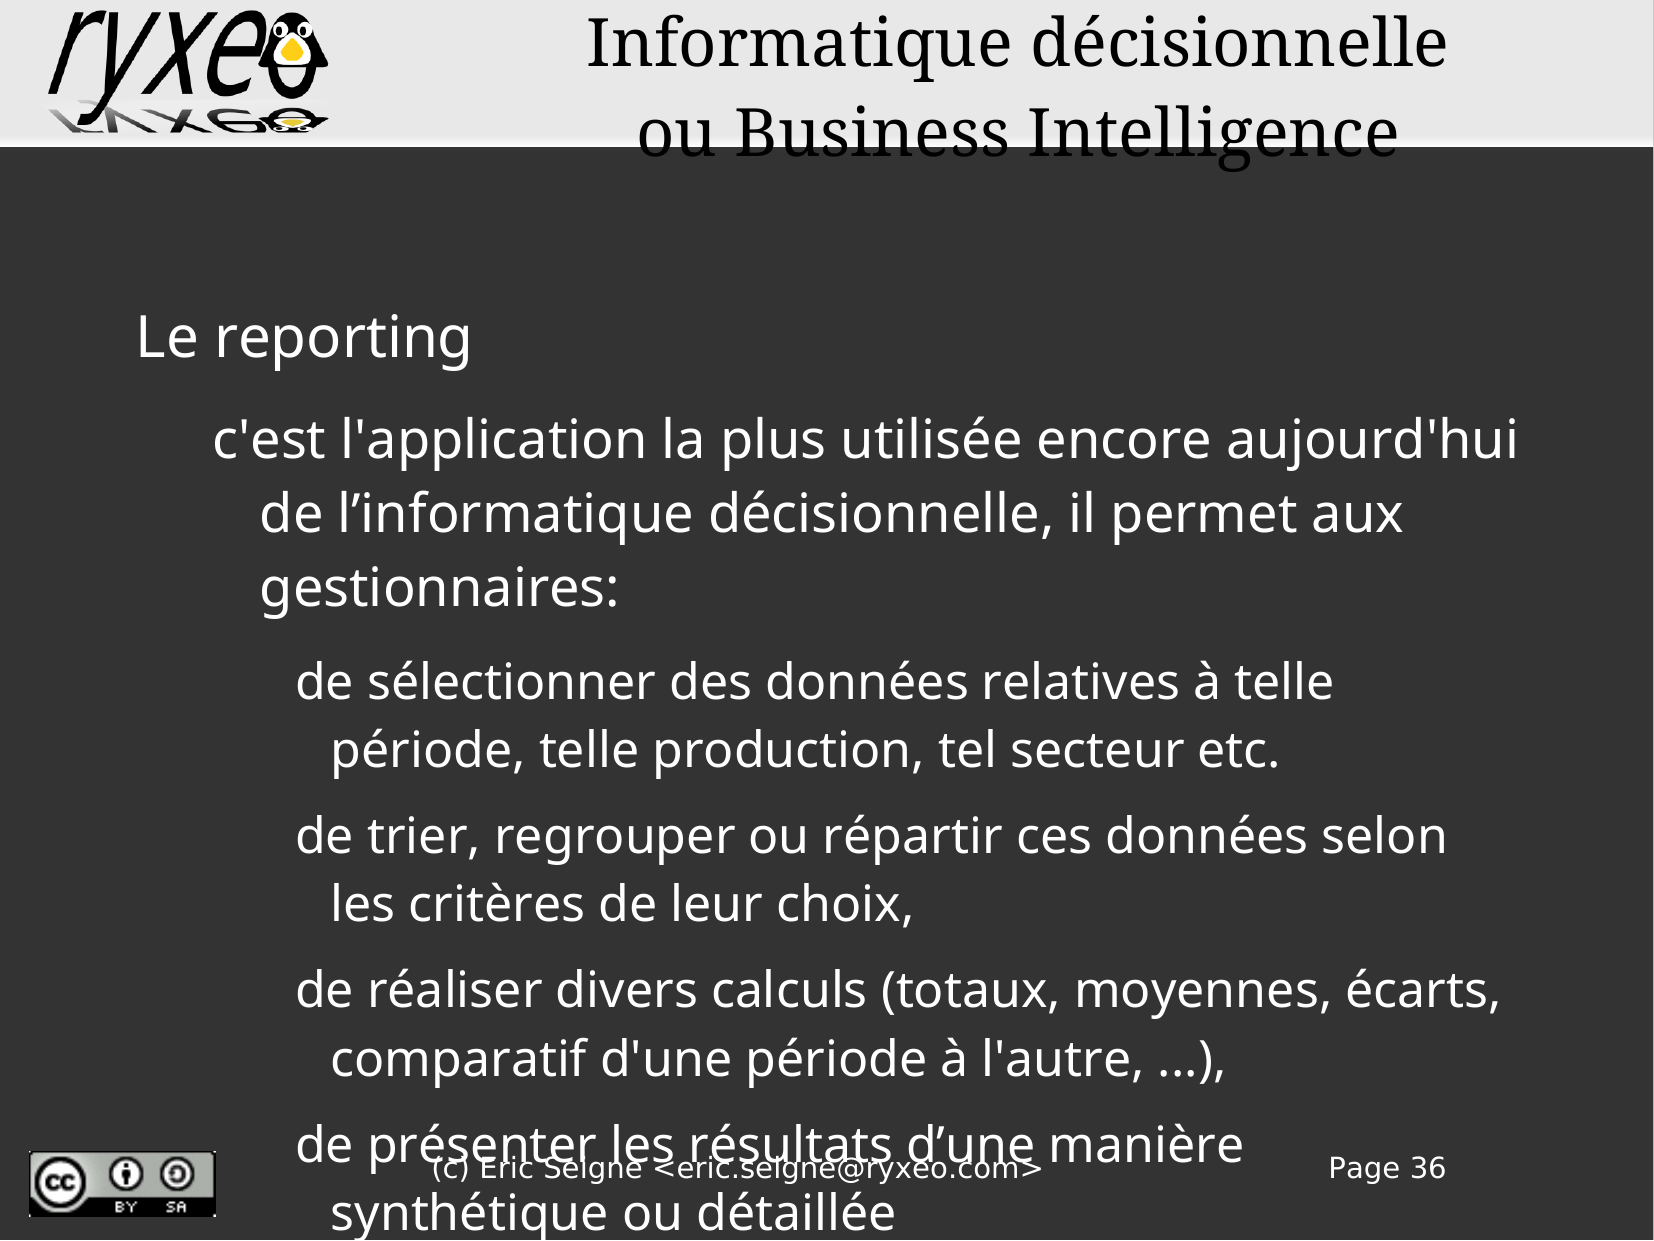

# Informatique décisionnelle ou Business Intelligence
Le reporting
c'est l'application la plus utilisée encore aujourd'hui de l’informatique décisionnelle, il permet aux gestionnaires:
de sélectionner des données relatives à telle période, telle production, tel secteur etc.
de trier, regrouper ou répartir ces données selon les critères de leur choix,
de réaliser divers calculs (totaux, moyennes, écarts, comparatif d'une période à l'autre, ...),
de présenter les résultats d’une manière synthétique ou détaillée
Toto le héro
36